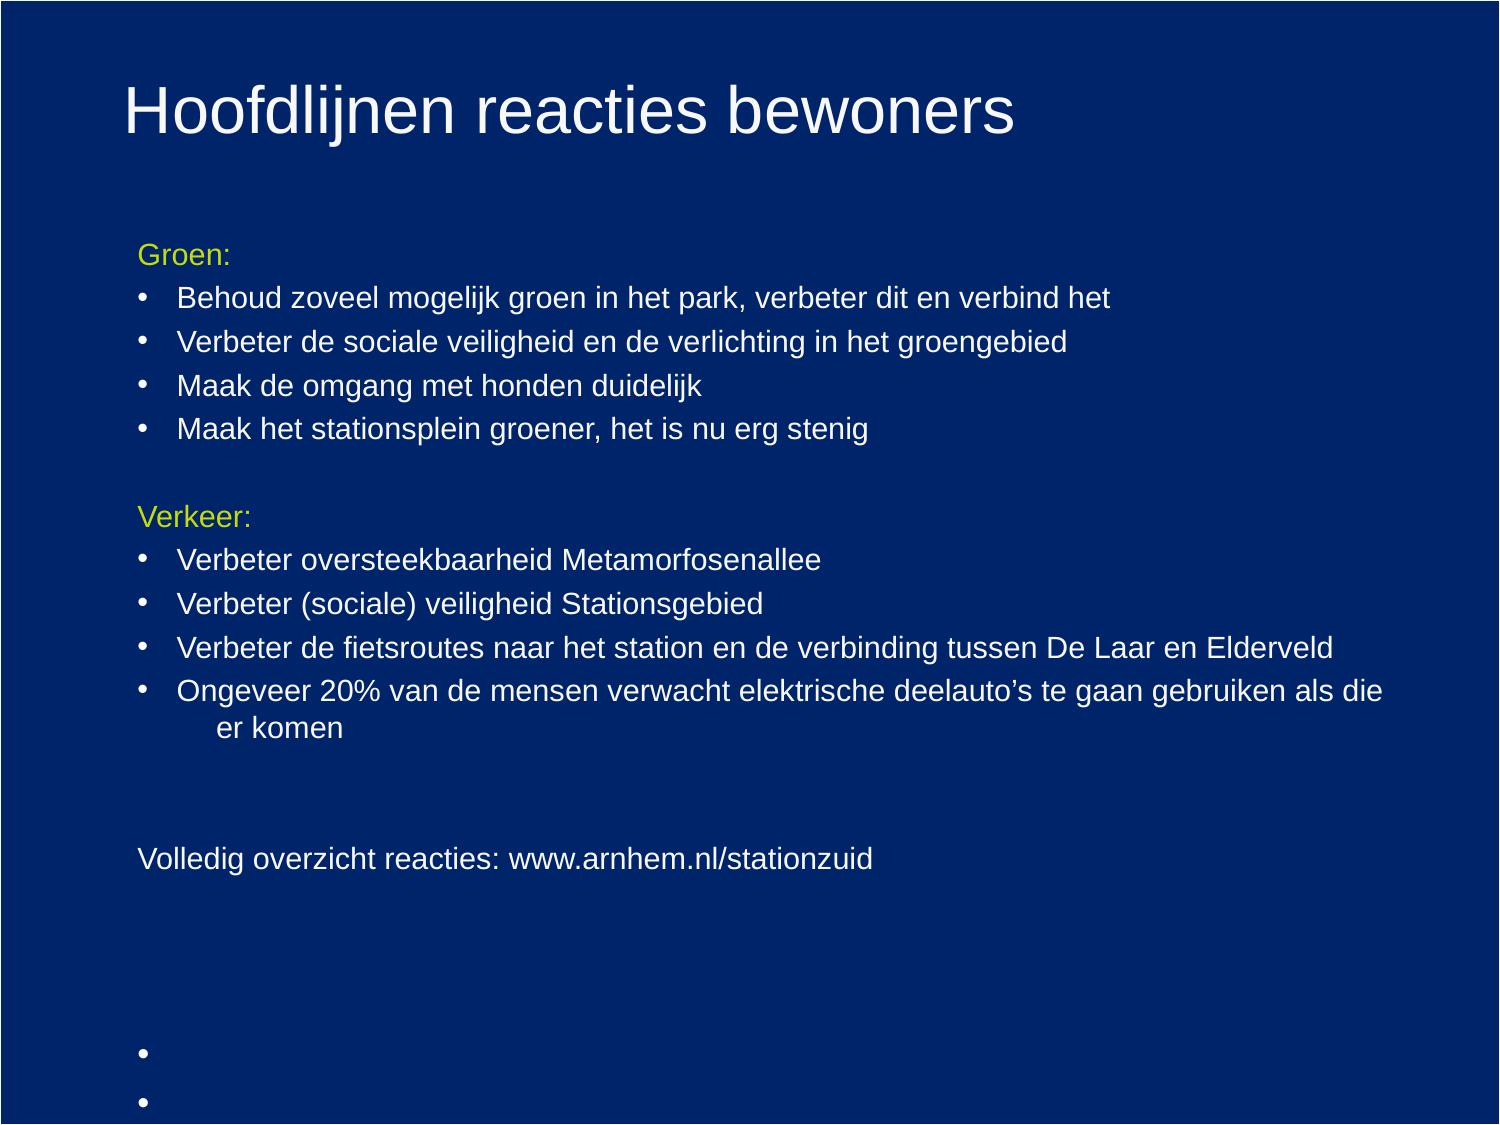

# Hoofdlijnen reacties bewoners
Groen:
Behoud zoveel mogelijk groen in het park, verbeter dit en verbind het
Verbeter de sociale veiligheid en de verlichting in het groengebied
Maak de omgang met honden duidelijk
Maak het stationsplein groener, het is nu erg stenig
Verkeer:
Verbeter oversteekbaarheid Metamorfosenallee
Verbeter (sociale) veiligheid Stationsgebied
Verbeter de fietsroutes naar het station en de verbinding tussen De Laar en Elderveld
Ongeveer 20% van de mensen verwacht elektrische deelauto’s te gaan gebruiken als die er komen
Volledig overzicht reacties: www.arnhem.nl/stationzuid